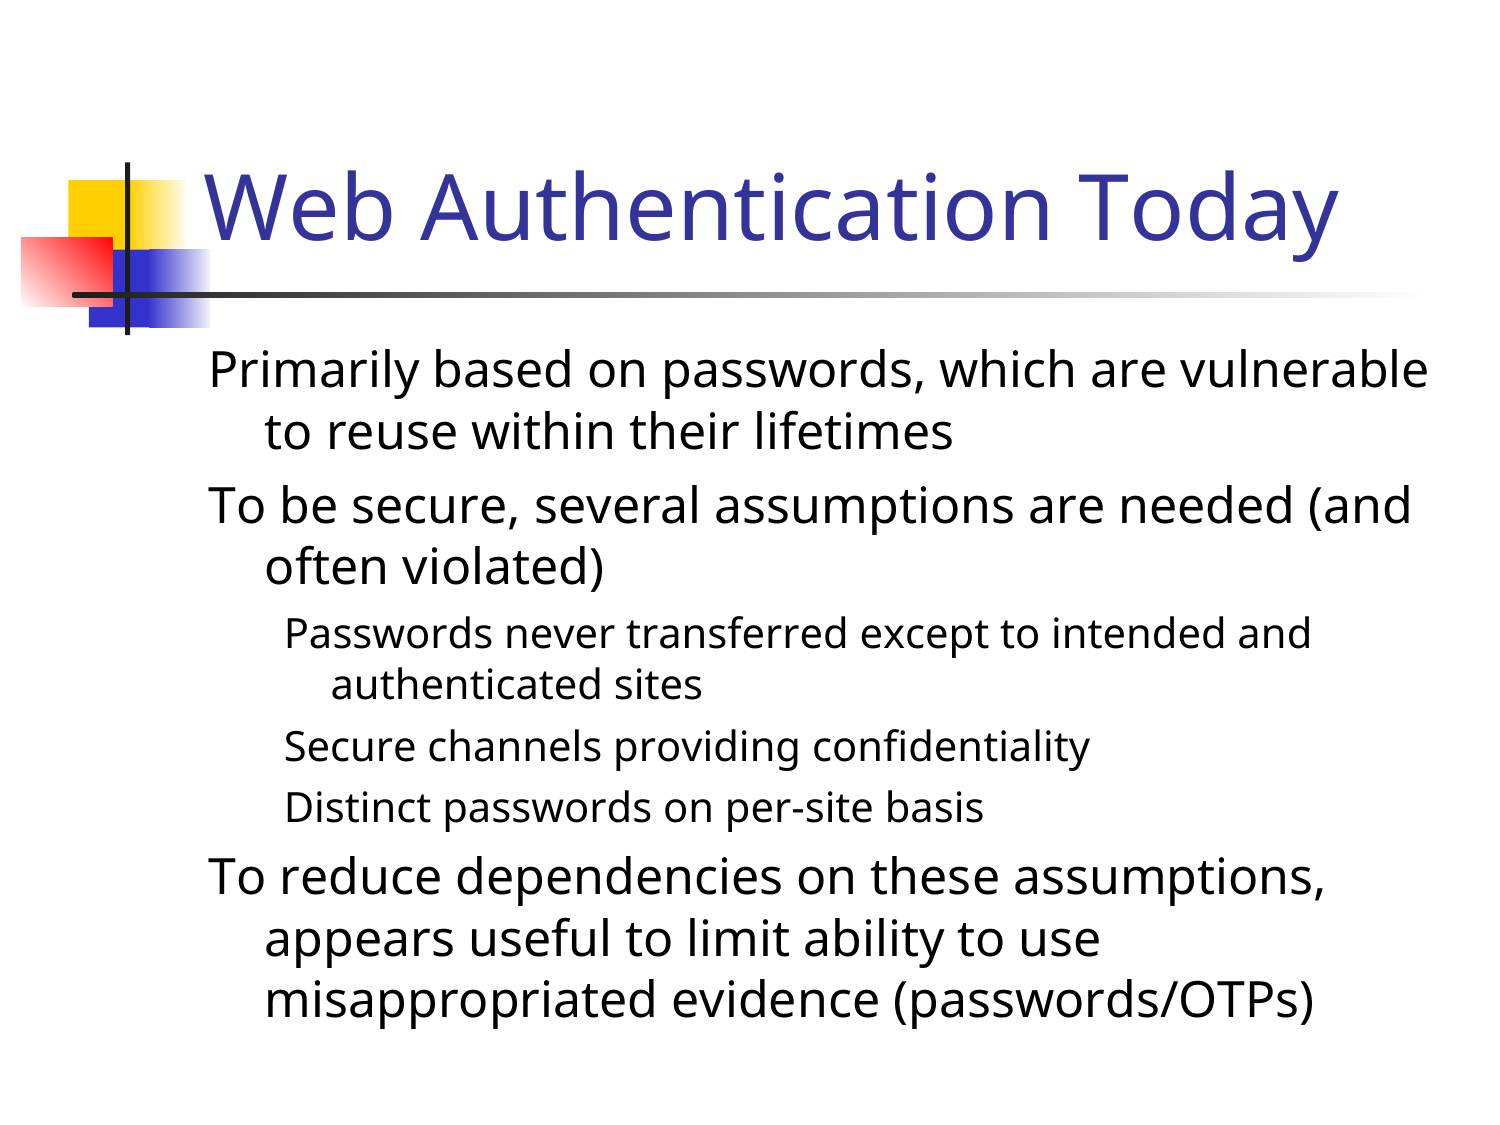

# Web Authentication Today
Primarily based on passwords, which are vulnerable to reuse within their lifetimes
To be secure, several assumptions are needed (and often violated)
Passwords never transferred except to intended and authenticated sites
Secure channels providing confidentiality
Distinct passwords on per-site basis
To reduce dependencies on these assumptions, appears useful to limit ability to use misappropriated evidence (passwords/OTPs)